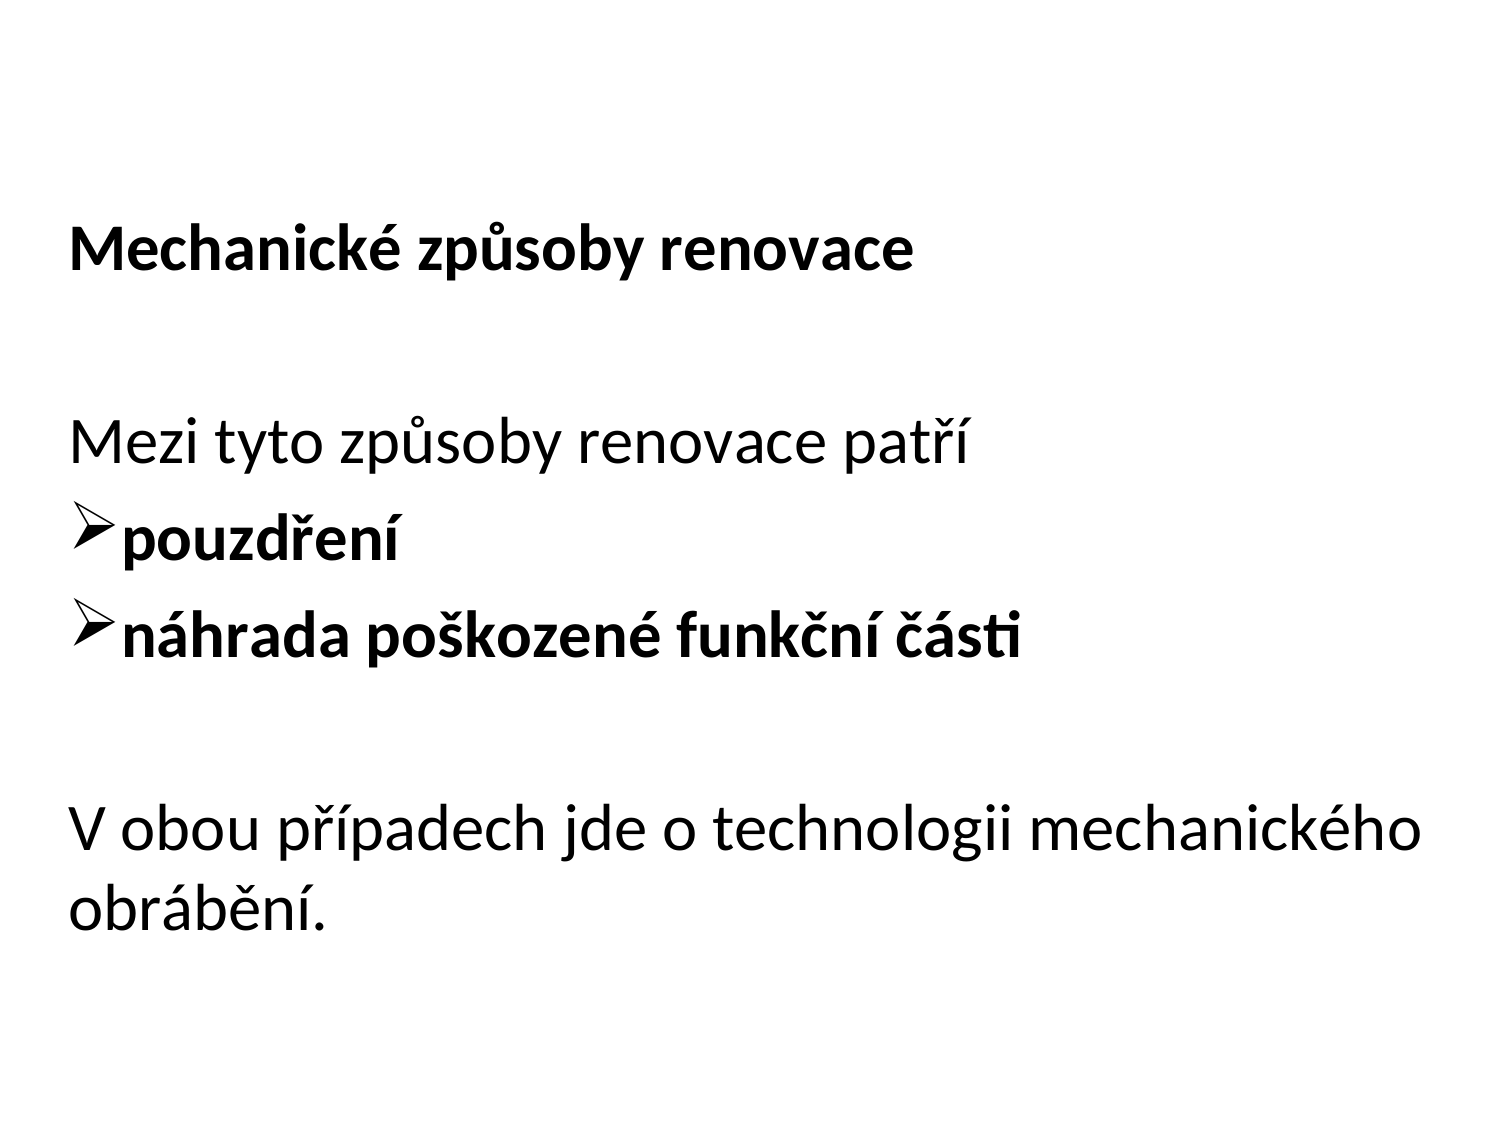

# Mechanické způsoby renovace
Mezi tyto způsoby renovace patří
pouzdření
náhrada poškozené funkční části
V obou případech jde o technologii mechanického obrábění.